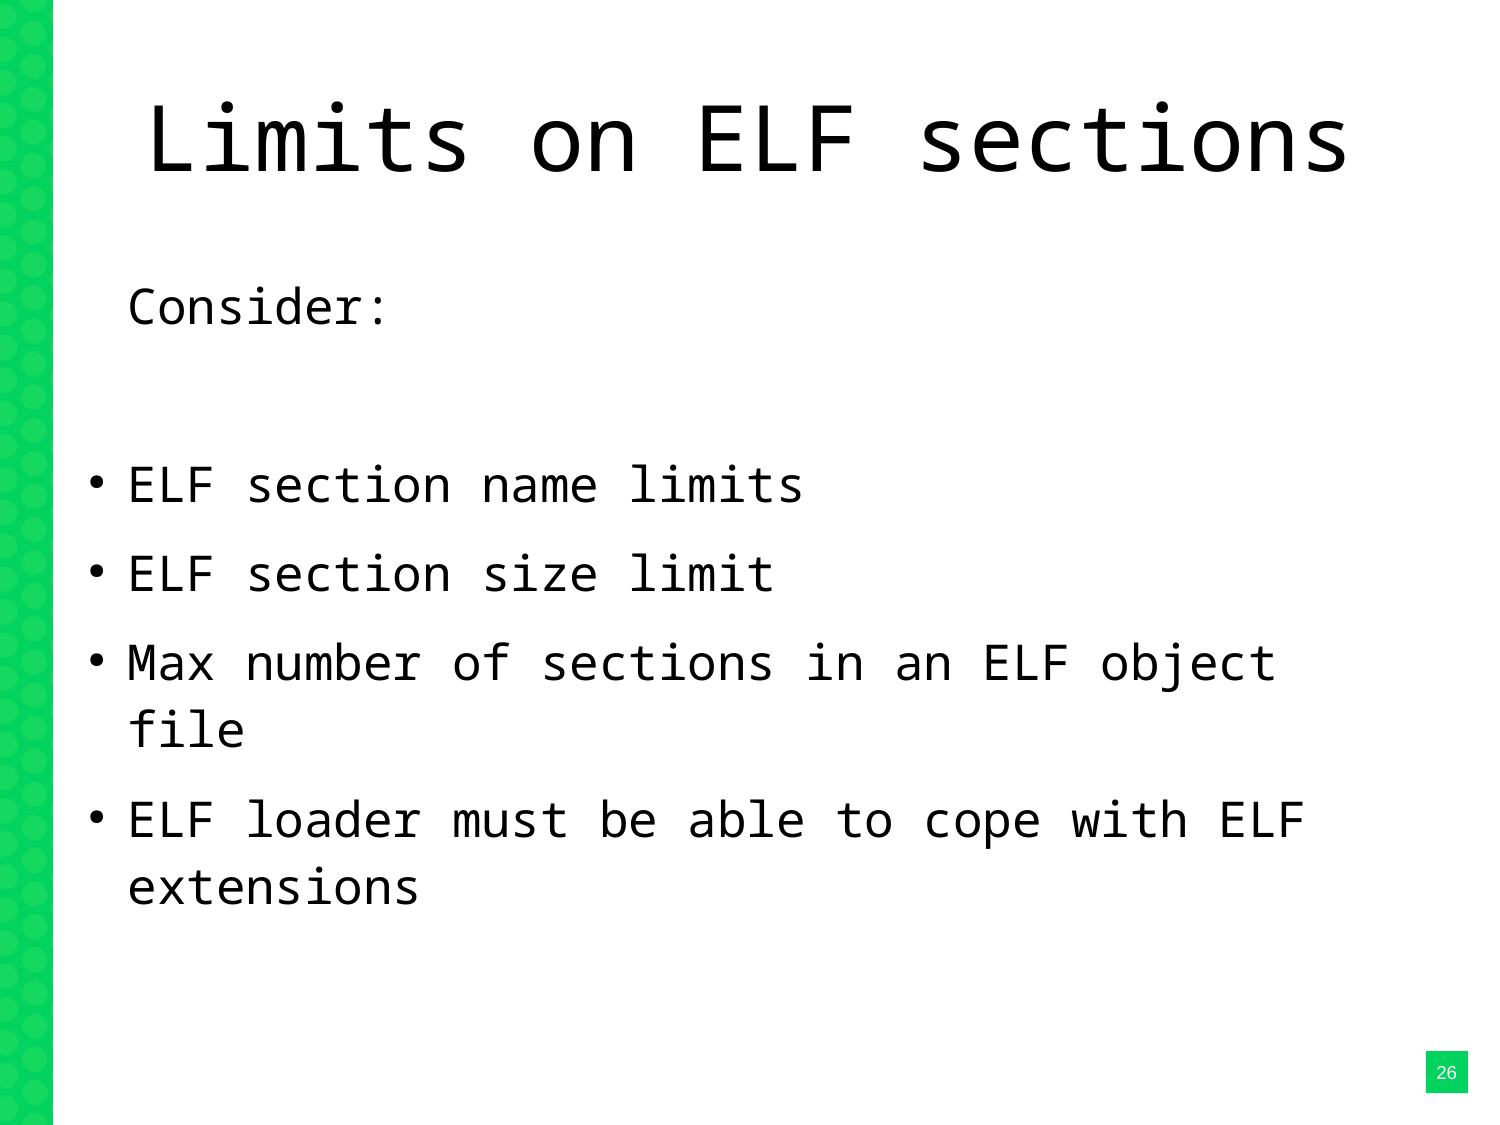

# Limits on ELF sections
Consider:
ELF section name limits
ELF section size limit
Max number of sections in an ELF object file
ELF loader must be able to cope with ELF extensions